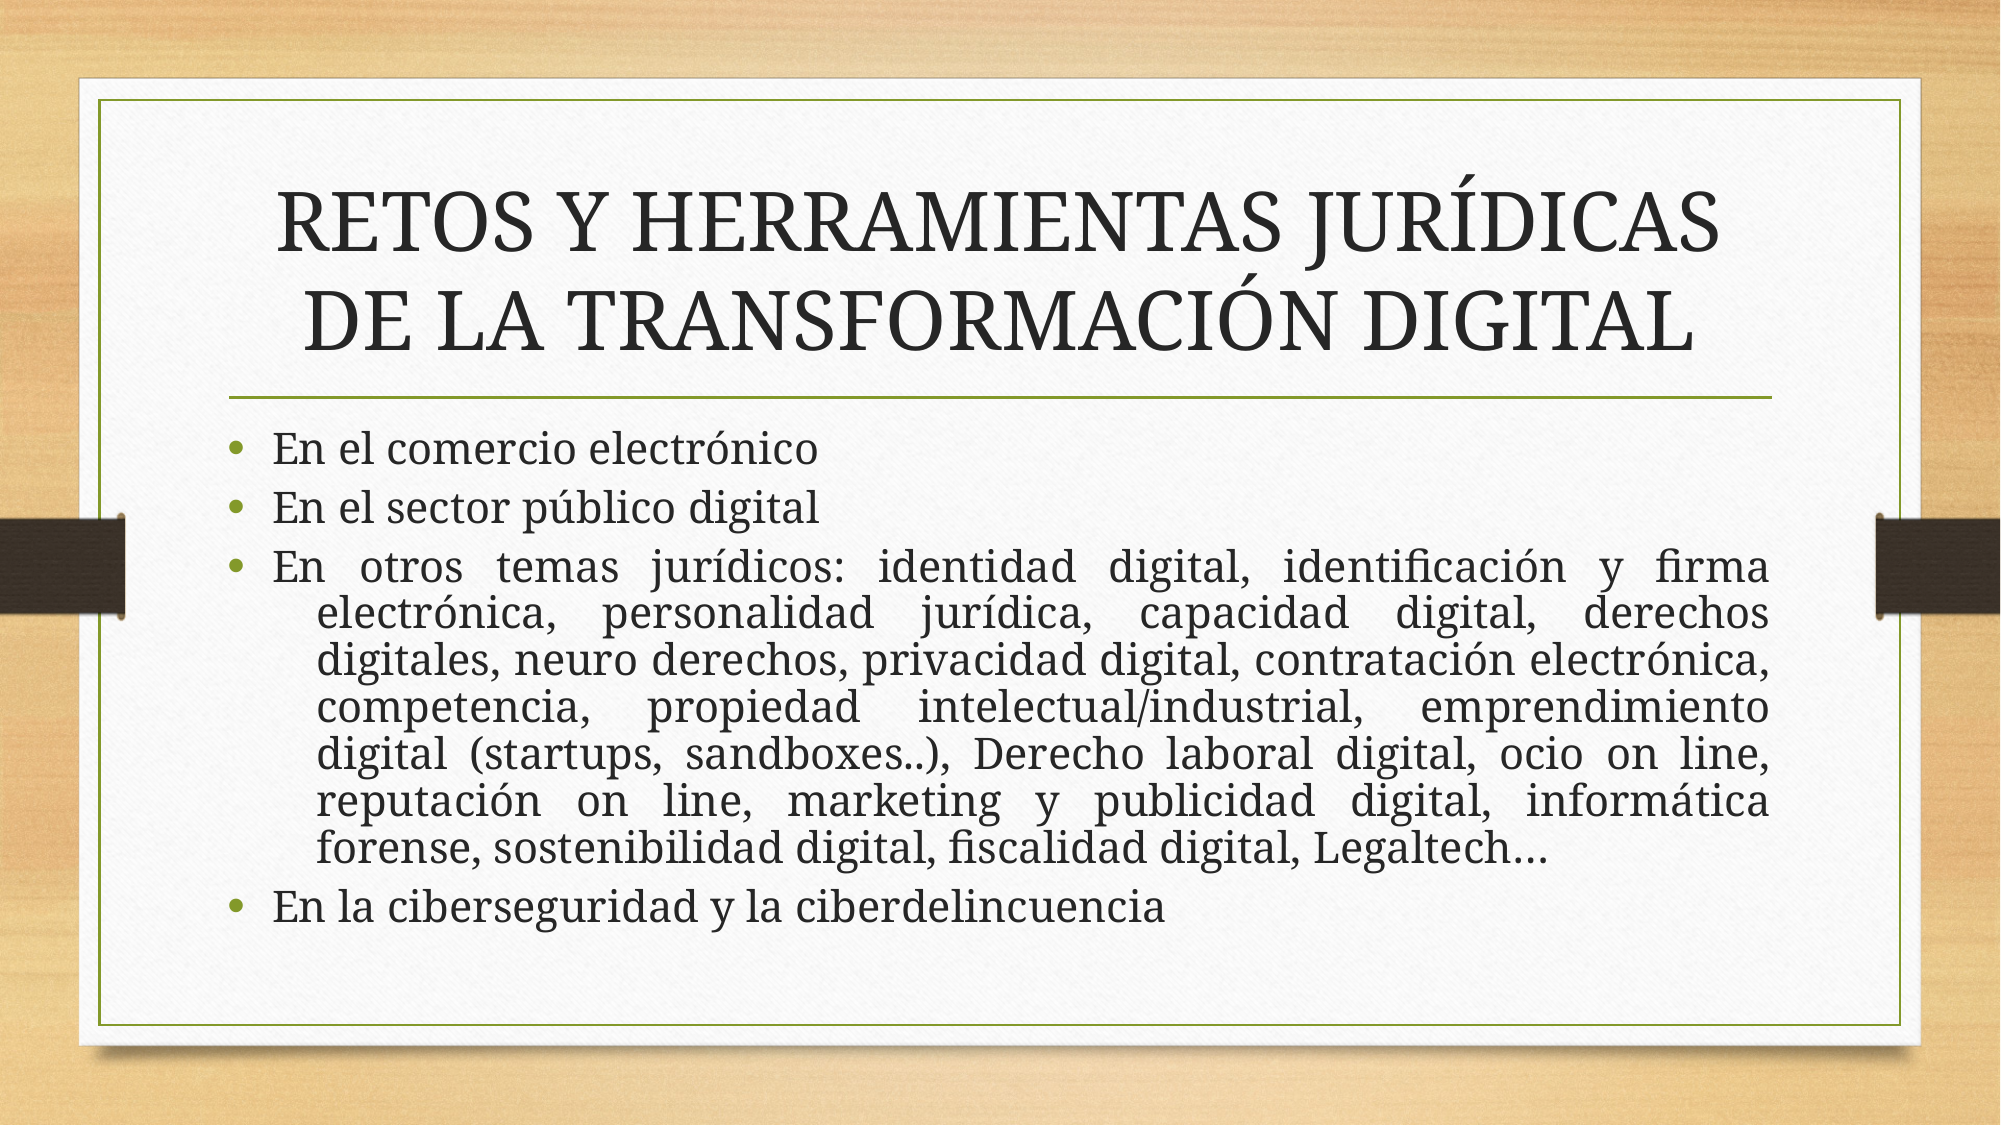

# RETOS Y HERRAMIENTAS JURÍDICAS DE LA TRANSFORMACIÓN DIGITAL
En el comercio electrónico
En el sector público digital
En otros temas jurídicos: identidad digital, identificación y firma electrónica, personalidad jurídica, capacidad digital, derechos digitales, neuro derechos, privacidad digital, contratación electrónica, competencia, propiedad intelectual/industrial, emprendimiento digital (startups, sandboxes..), Derecho laboral digital, ocio on line, reputación on line, marketing y publicidad digital, informática forense, sostenibilidad digital, fiscalidad digital, Legaltech…
En la ciberseguridad y la ciberdelincuencia